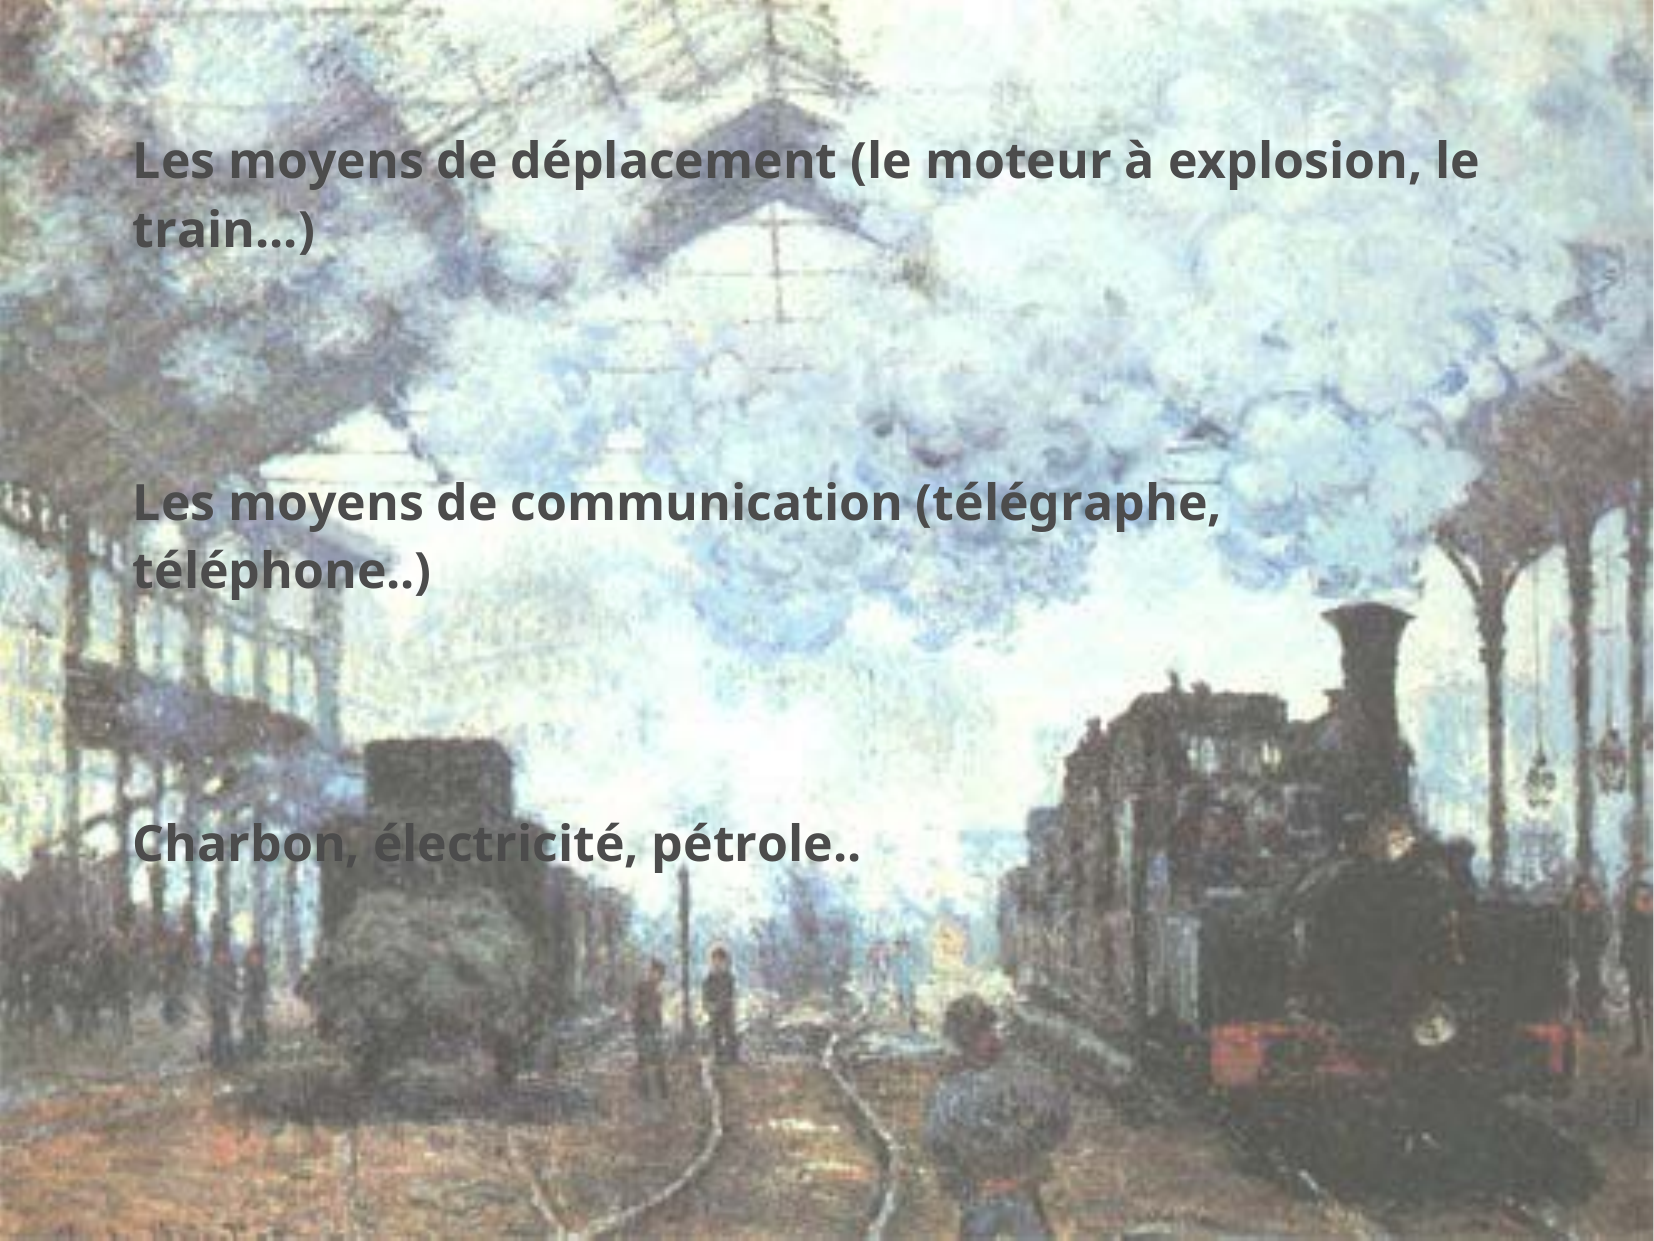

Les moyens de déplacement (le moteur à explosion, le train...)
Les moyens de communication (télégraphe, téléphone..)
Charbon, électricité, pétrole..